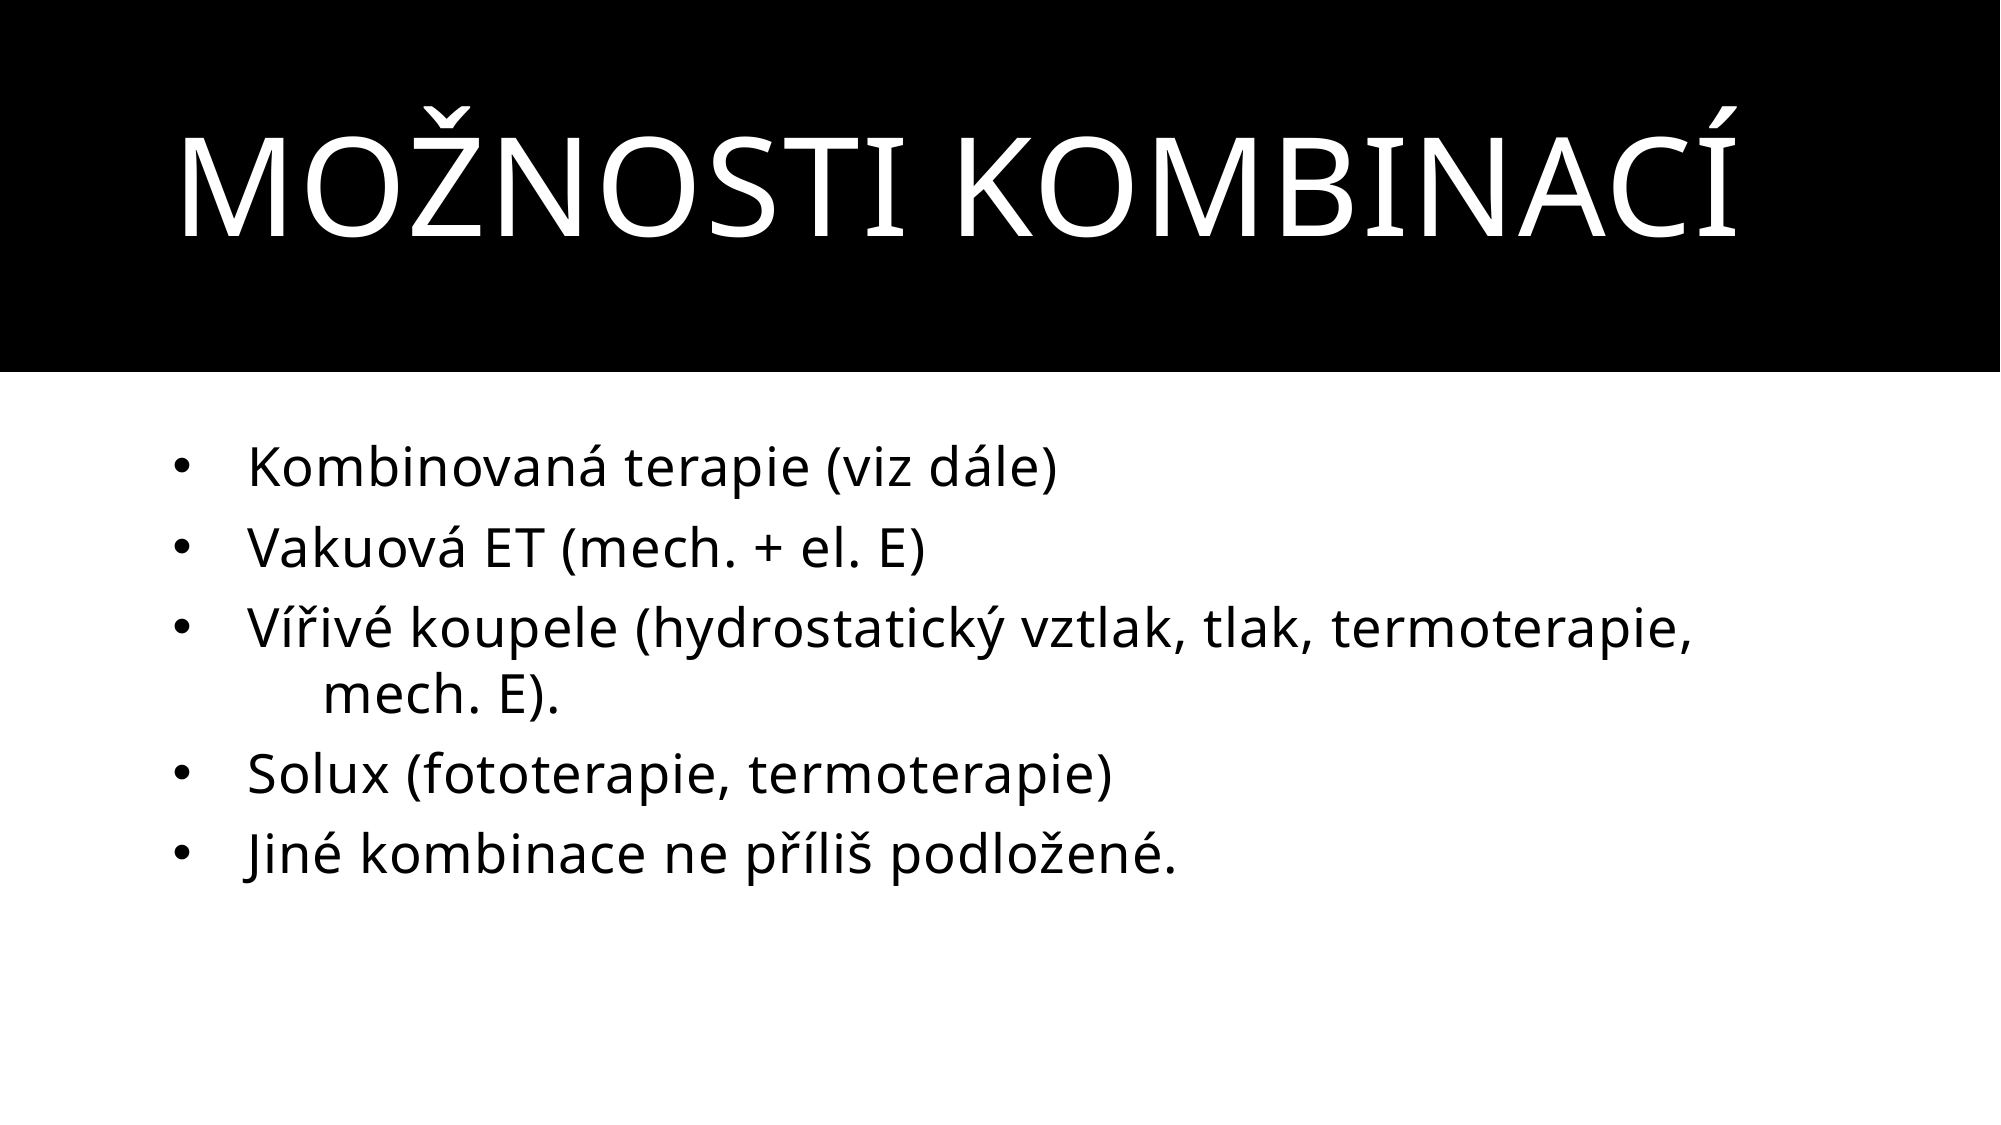

# Možnosti kombinací
Kombinovaná terapie (viz dále)
Vakuová ET (mech. + el. E)
Vířivé koupele (hydrostatický vztlak, tlak, termoterapie, mech. E).
Solux (fototerapie, termoterapie)
Jiné kombinace ne příliš podložené.